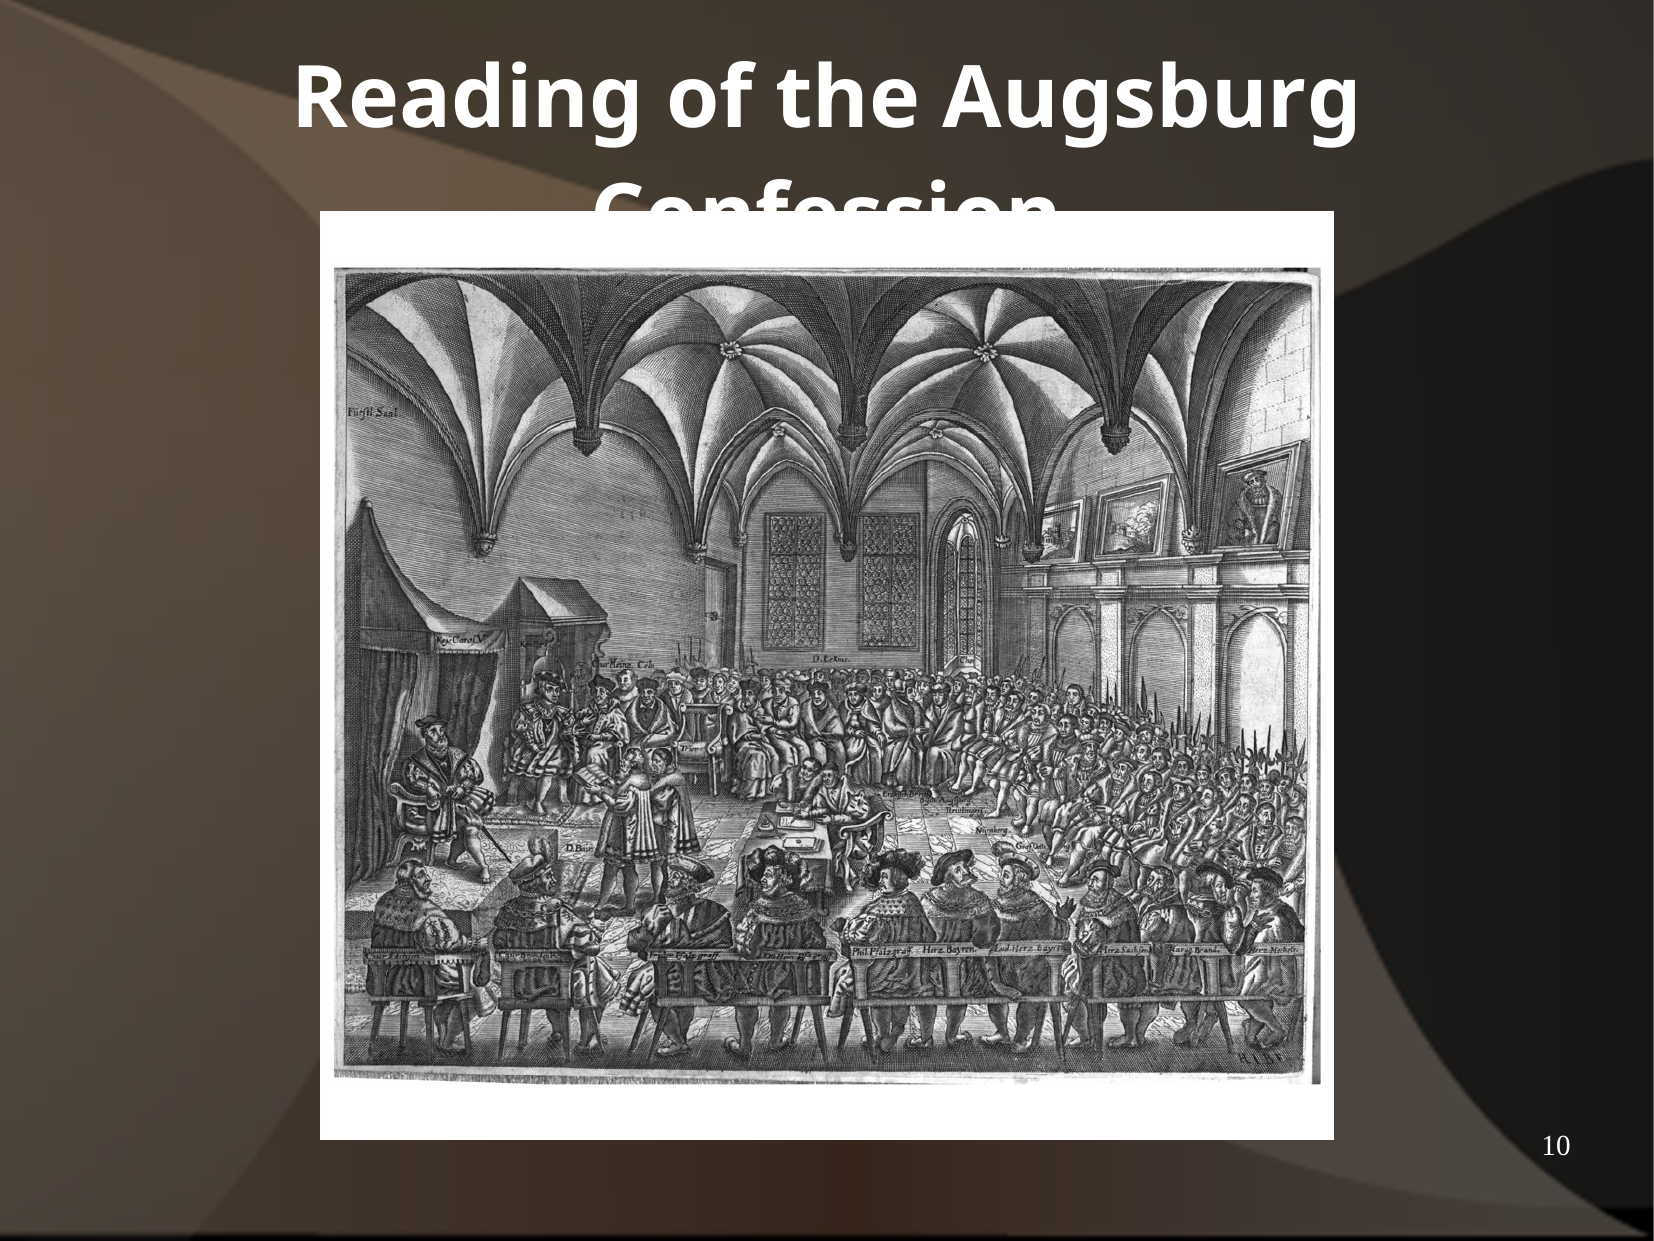

# Reading of the Augsburg Confession
10